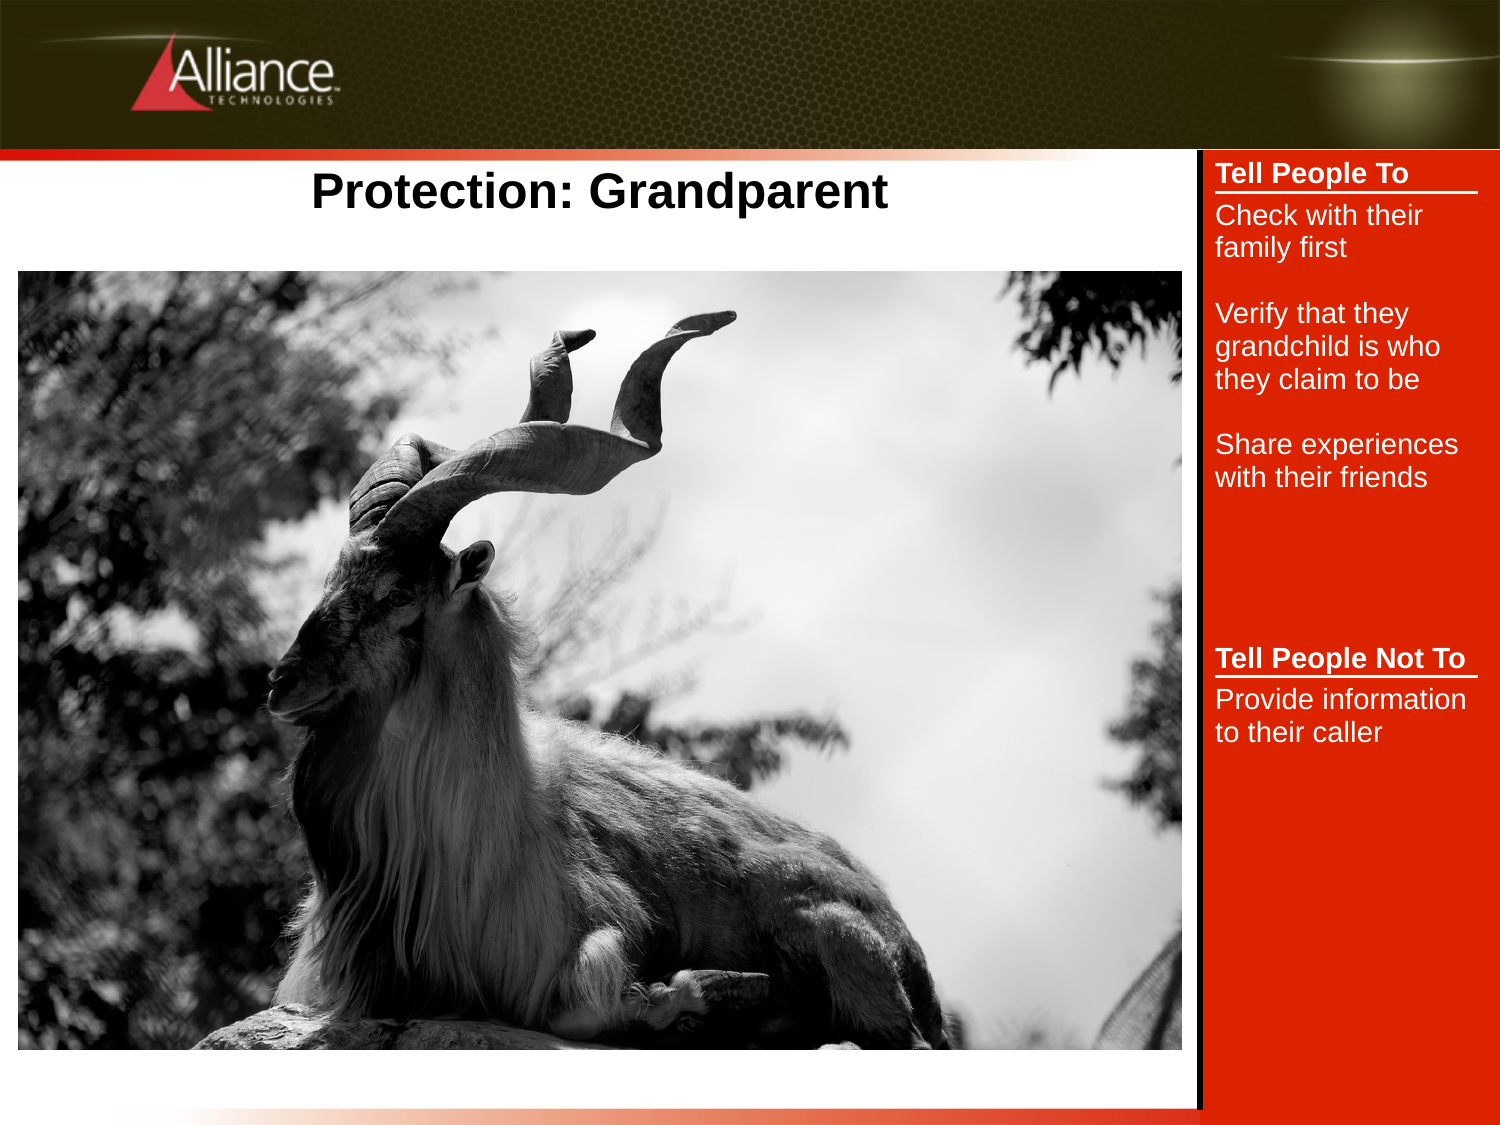

Tell People To
Protection: Grandparent
Check with their family first
Verify that they grandchild is who they claim to be
Share experiences with their friends
Tell People Not To
Provide information to their caller